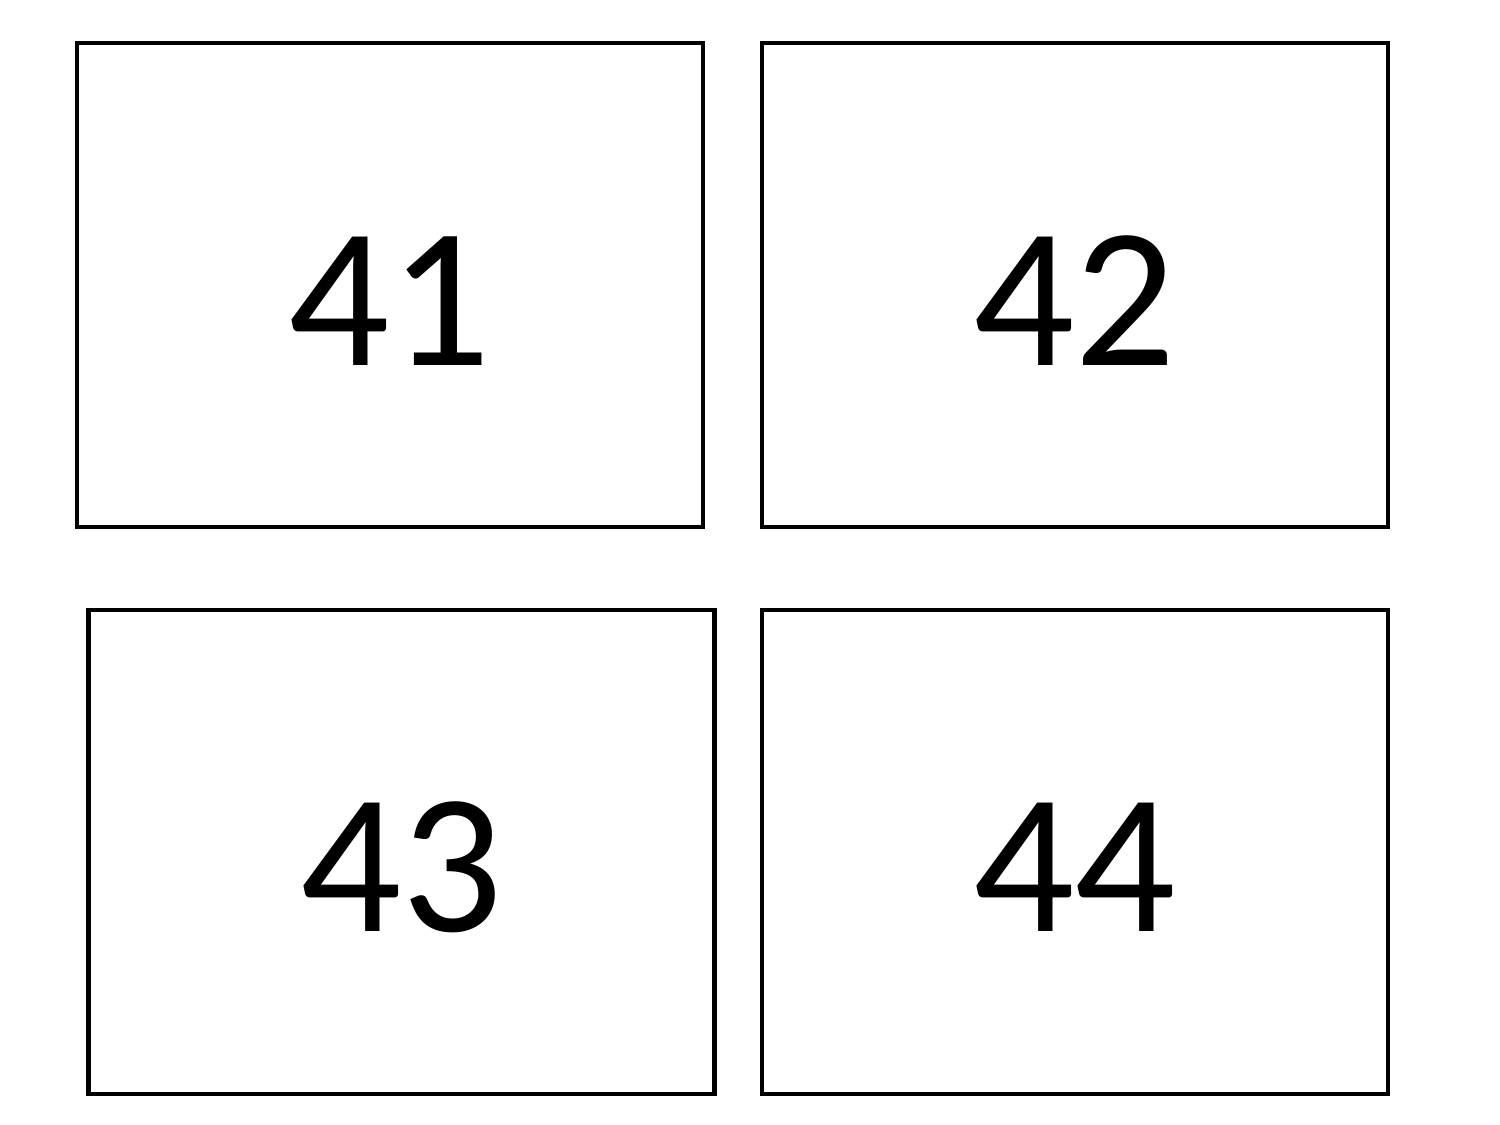

K čemu nám slouží magnetka?
41
Co vzniká v okolí magnetu a jak se o něm můžeš přesvědčit?
42
Jaký druh látky musíme použít, chceme-li zhotovit magnetku?
43
Co jsou indukční čáry magnetického pole?
44